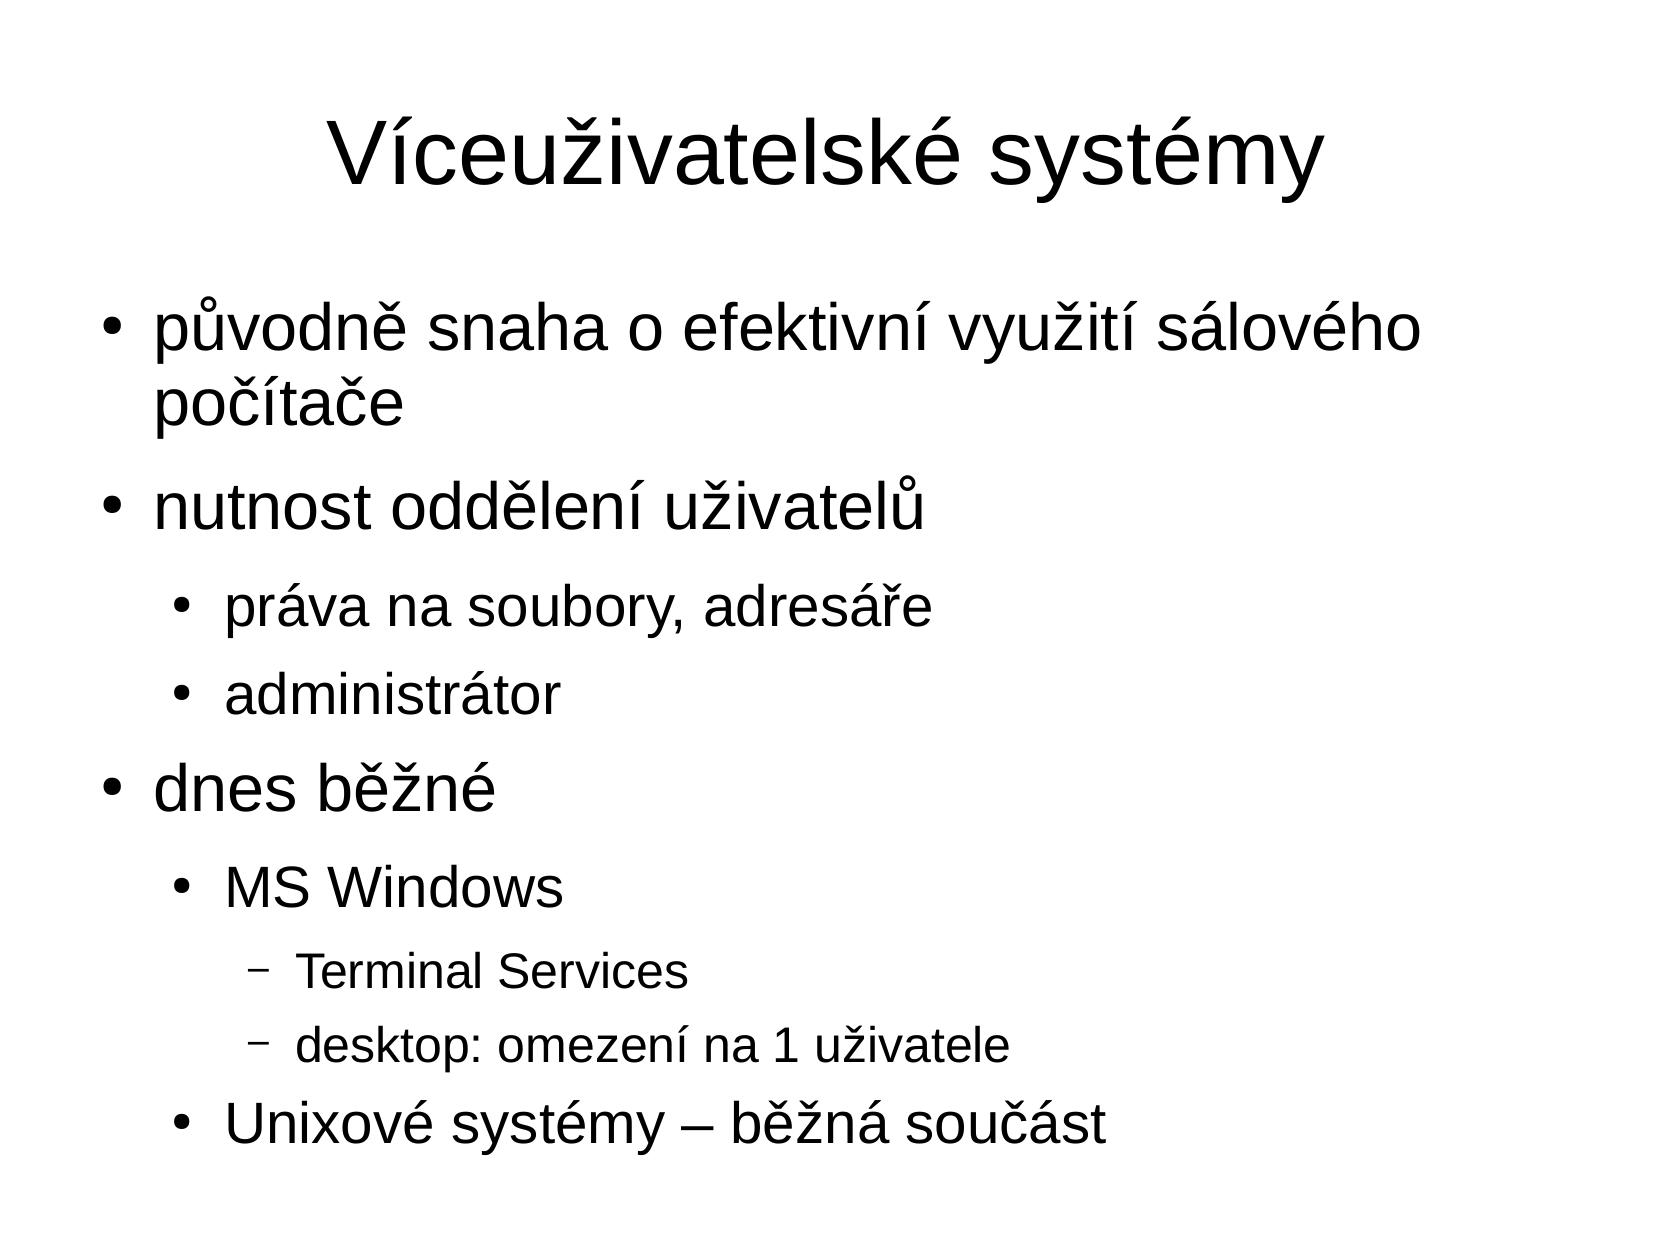

# Víceuživatelské systémy
původně snaha o efektivní využití sálového počítače
nutnost oddělení uživatelů
práva na soubory, adresáře
administrátor
dnes běžné
MS Windows
Terminal Services
desktop: omezení na 1 uživatele
Unixové systémy – běžná součást